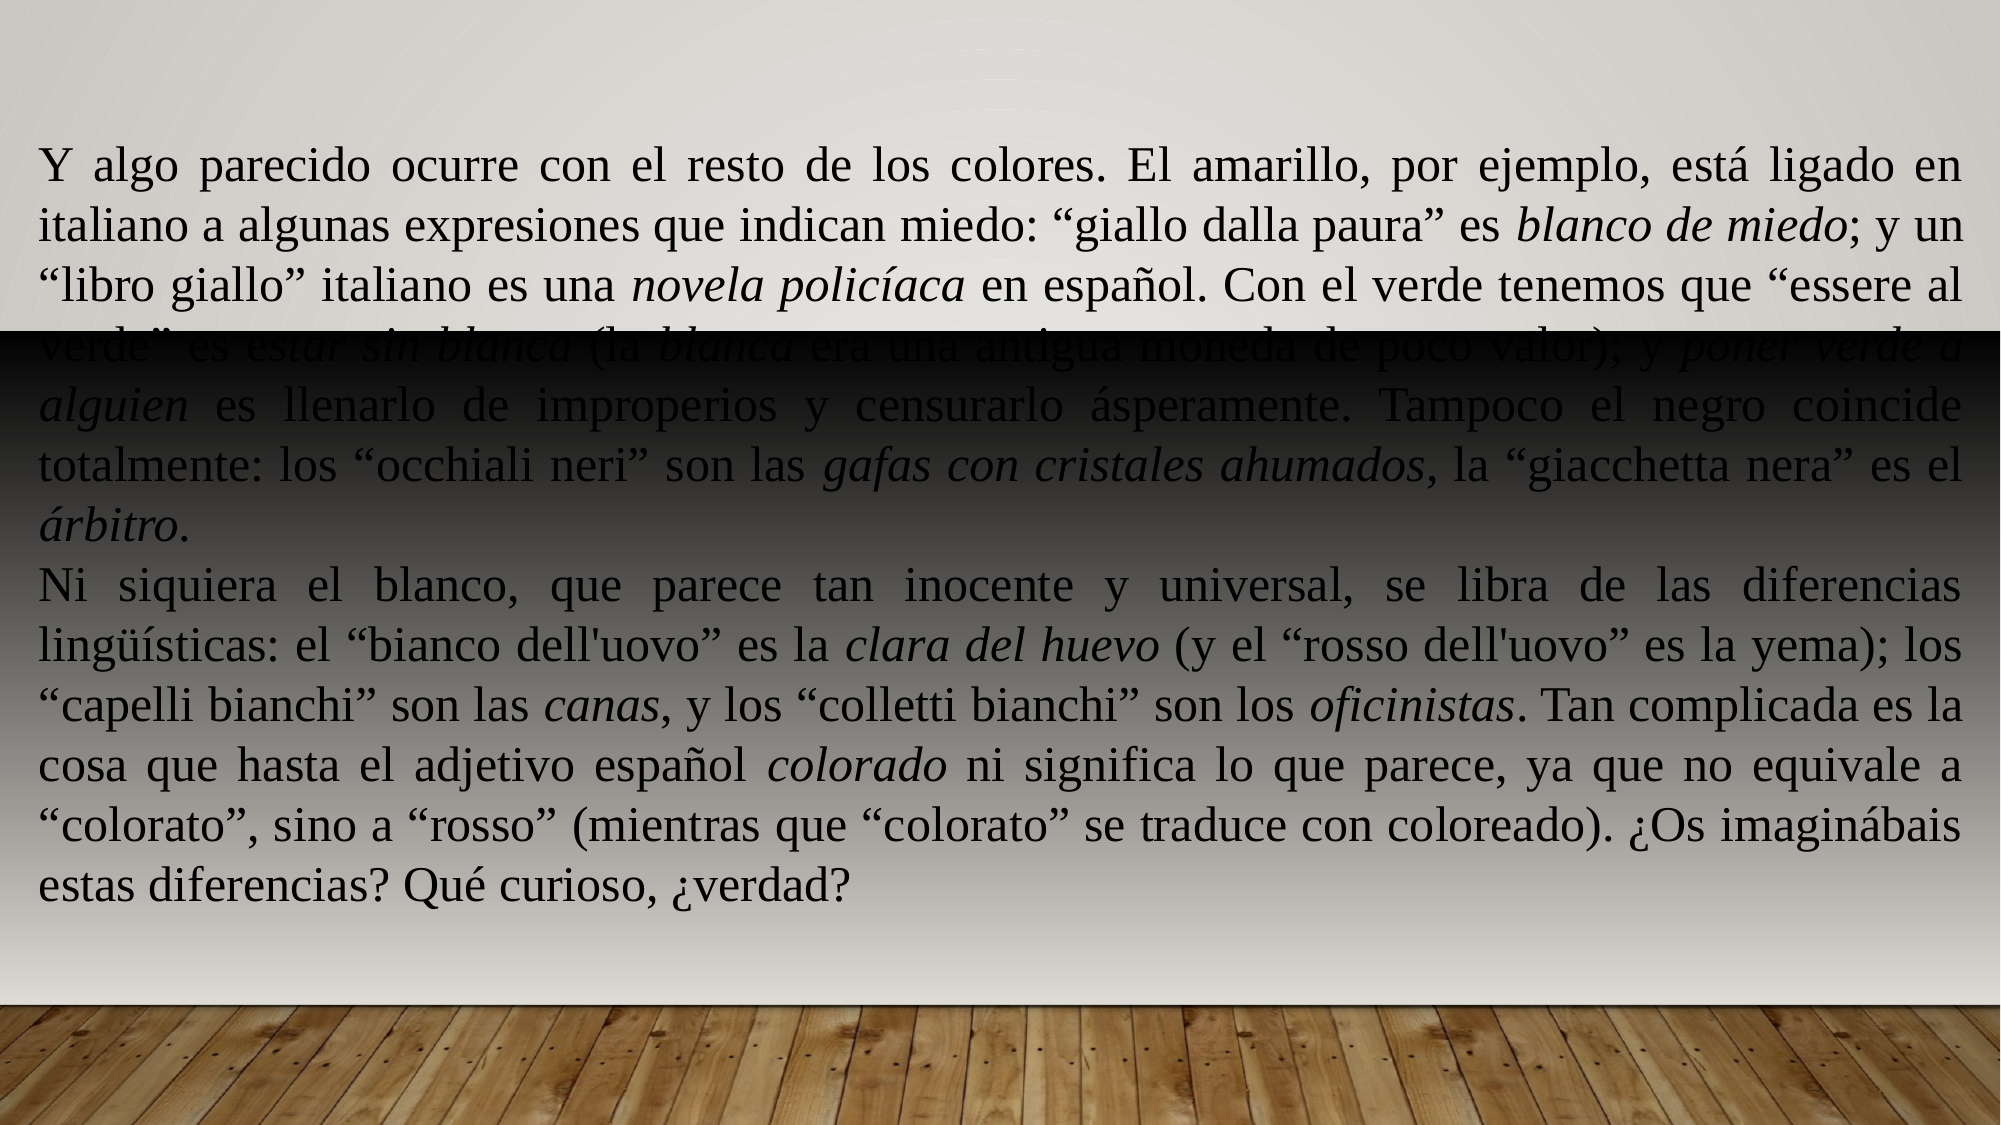

Y algo parecido ocurre con el resto de los colores. El amarillo, por ejemplo, está ligado en italiano a algunas expresiones que indican miedo: “giallo dalla paura” es blanco de miedo; y un “libro giallo” italiano es una novela policíaca en español. Con el verde tenemos que “essere al verde” es estar sin blanca (la blanca era una antigua moneda de poco valor); y poner verde a alguien es llenarlo de improperios y censurarlo ásperamente. Tampoco el negro coincide totalmente: los “occhiali neri” son las gafas con cristales ahumados, la “giacchetta nera” es el árbitro.
Ni siquiera el blanco, que parece tan inocente y universal, se libra de las diferencias lingüísticas: el “bianco dell'uovo” es la clara del huevo (y el “rosso dell'uovo” es la yema); los “capelli bianchi” son las canas, y los “colletti bianchi” son los oficinistas. Tan complicada es la cosa que hasta el adjetivo español colorado ni significa lo que parece, ya que no equivale a “colorato”, sino a “rosso” (mientras que “colorato” se traduce con coloreado). ¿Os imaginábais estas diferencias? Qué curioso, ¿verdad?